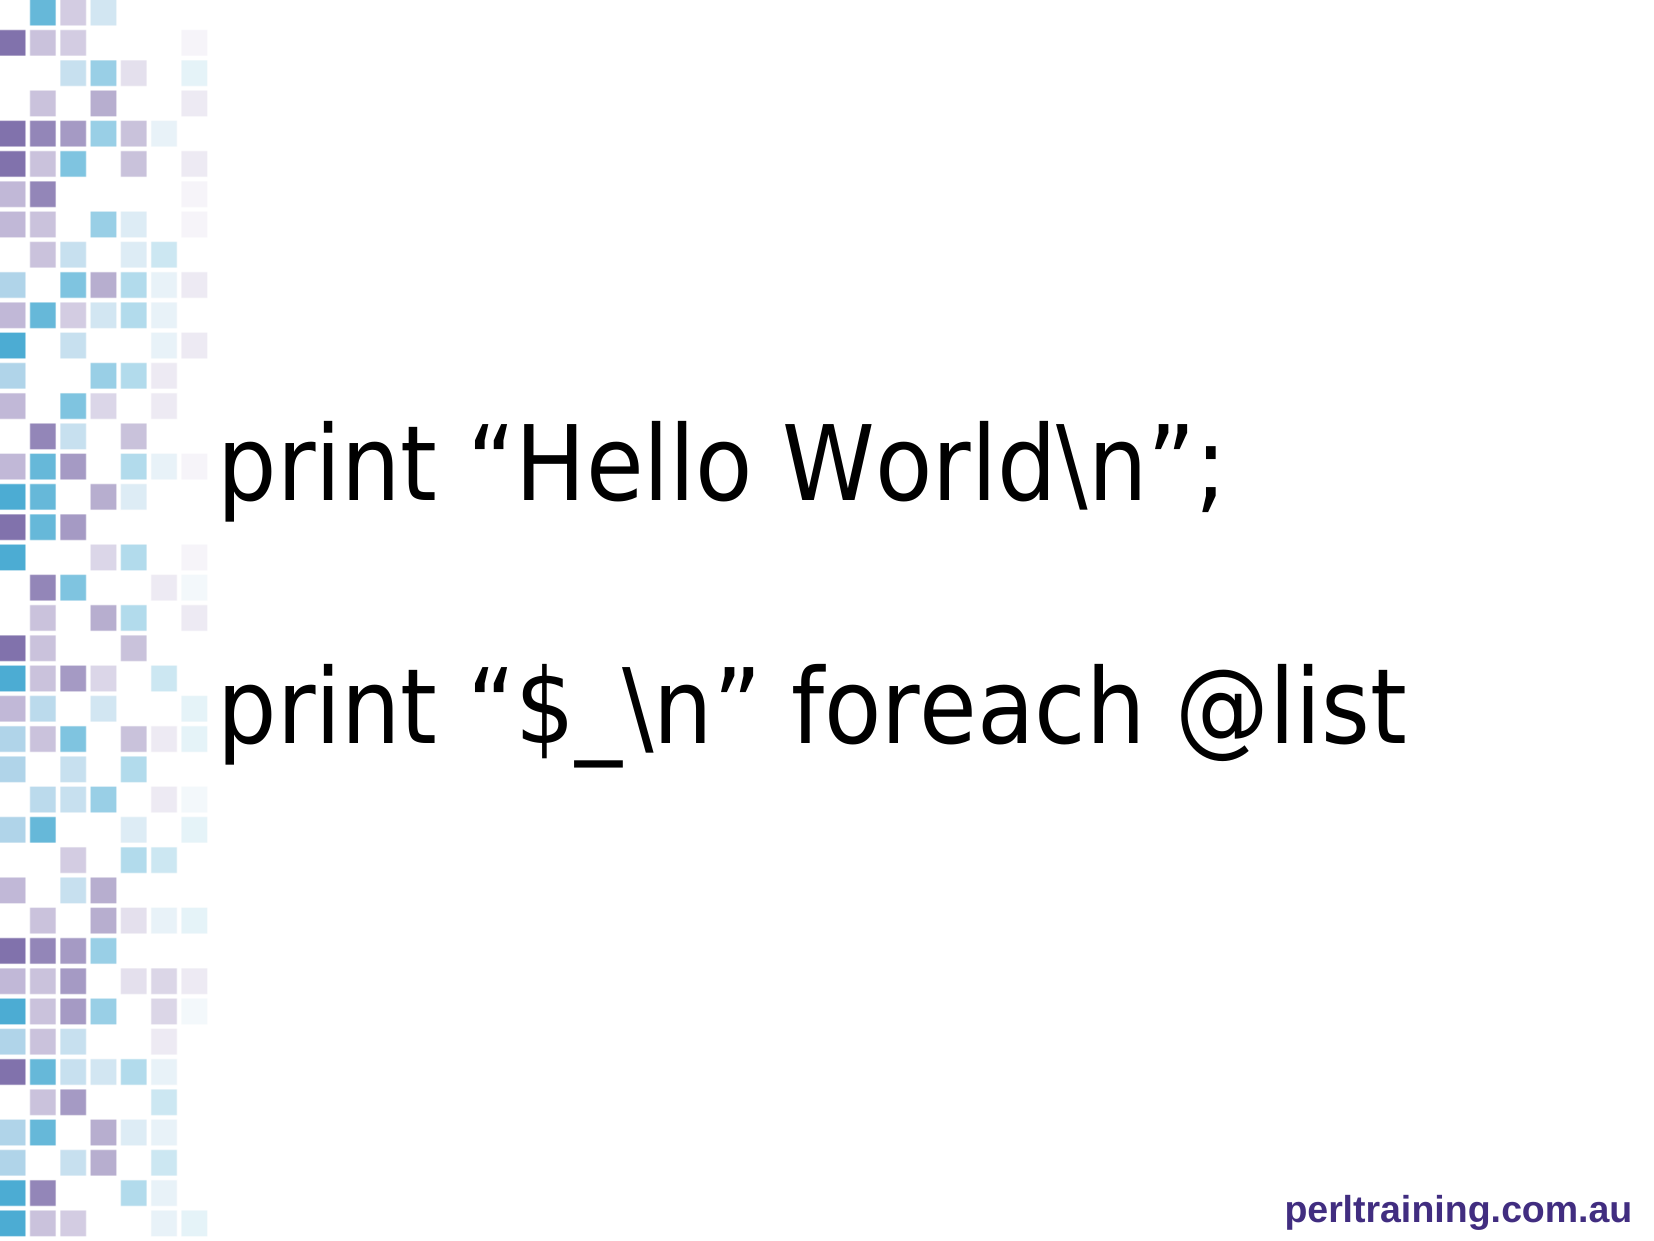

# print “Hello World\n”; print “$_\n” foreach @list